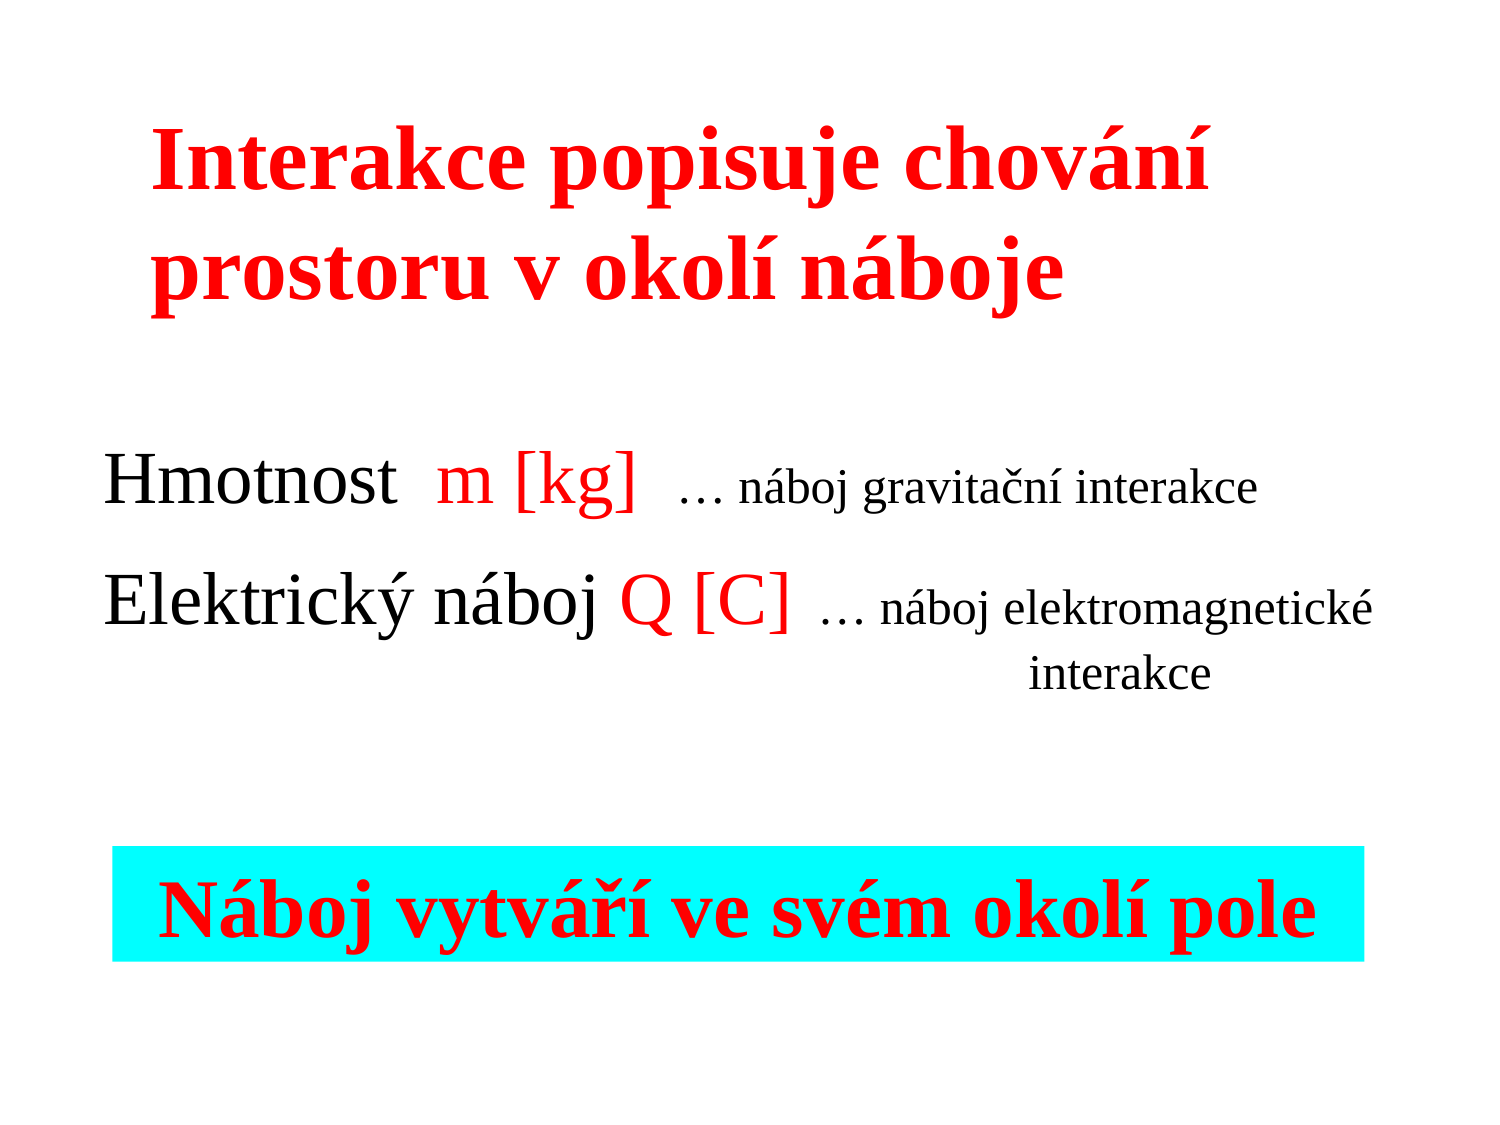

Interakce popisuje chování prostoru v okolí náboje
Hmotnost m [kg] … náboj gravitační interakce
Elektrický náboj Q [C] … náboj elektromagnetické 	 interakce
Náboj vytváří ve svém okolí pole